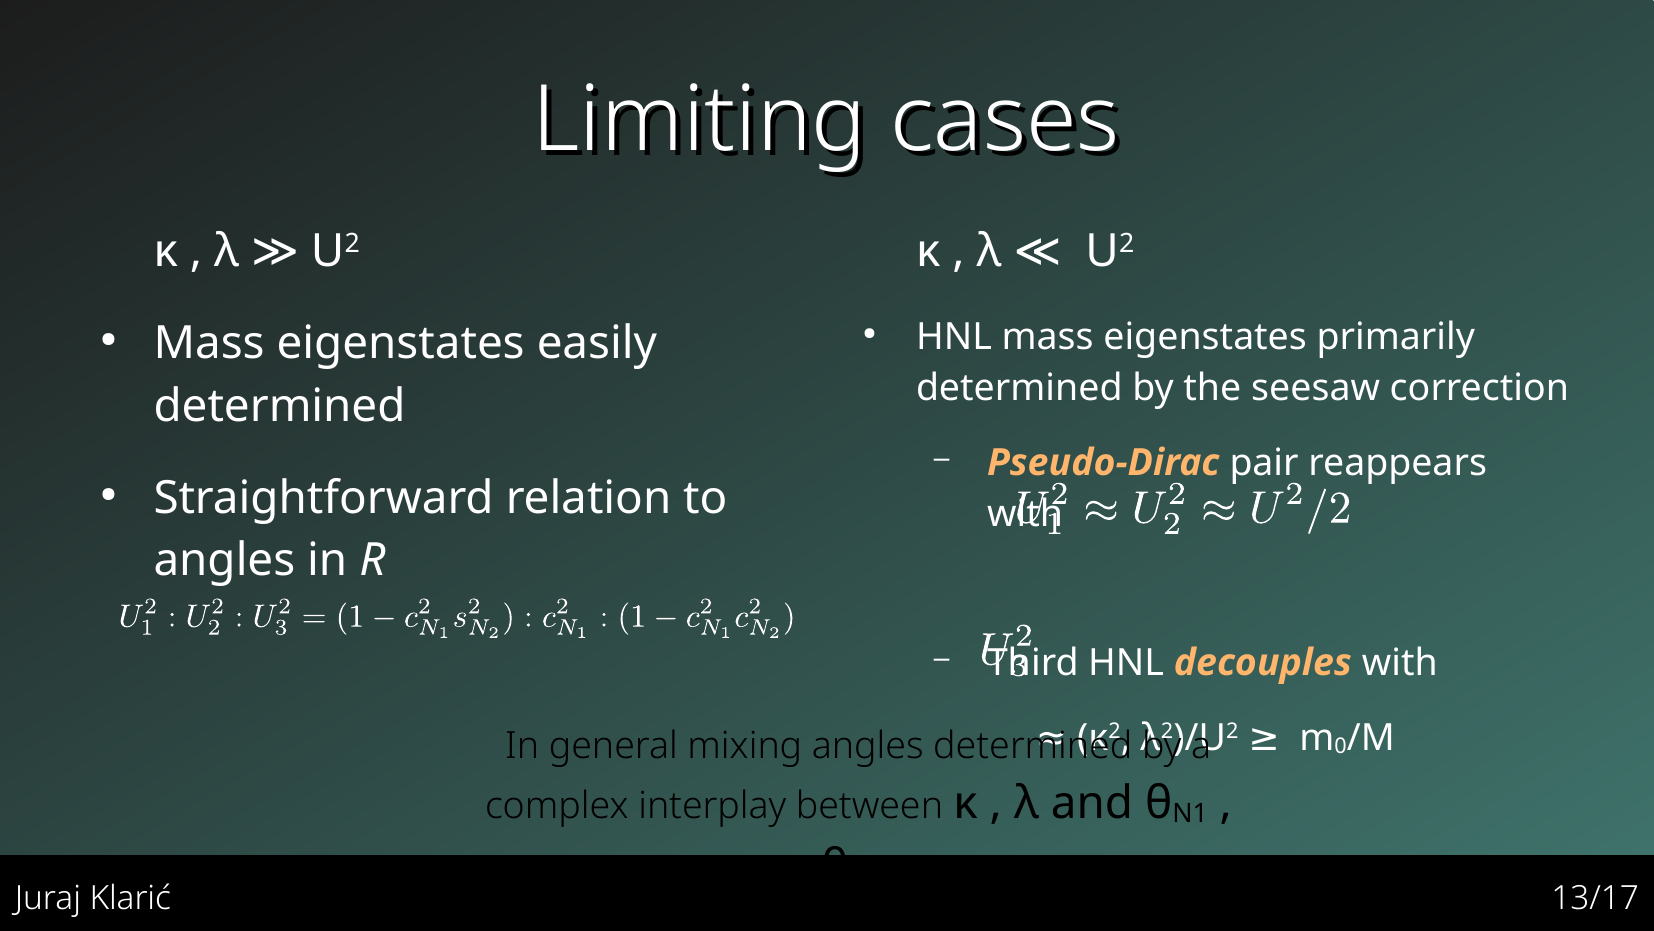

# Limiting cases
κ , λ ≫ U2
Mass eigenstates easily determined
Straightforward relation to angles in R
κ , λ ≪ U2
HNL mass eigenstates primarily determined by the seesaw correction
Pseudo-Dirac pair reappears with
Third HNL decouples with
 ≈ (κ2, λ2)/U2 ≥ m0/M
In general mixing angles determined by a complex interplay between κ , λ and θN1 , θN2